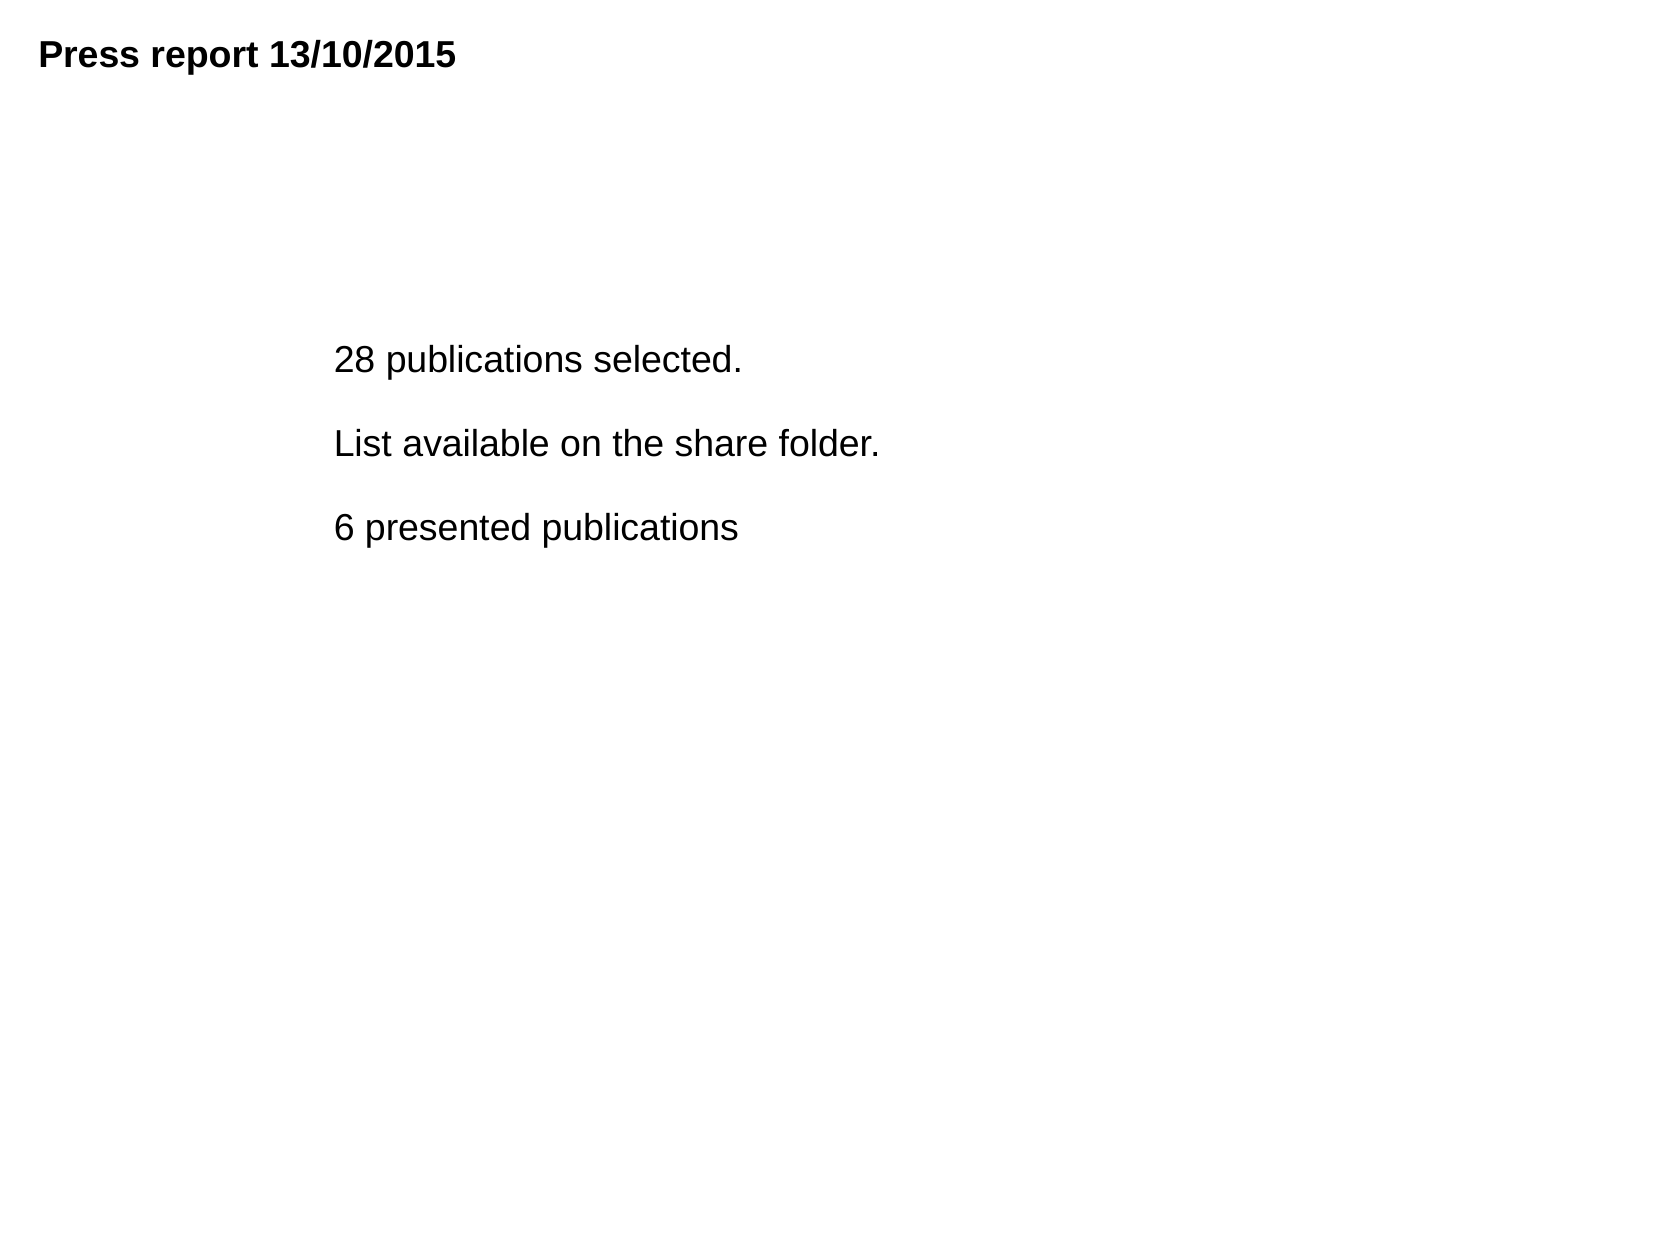

Press report 13/10/2015
28 publications selected.
List available on the share folder.
6 presented publications